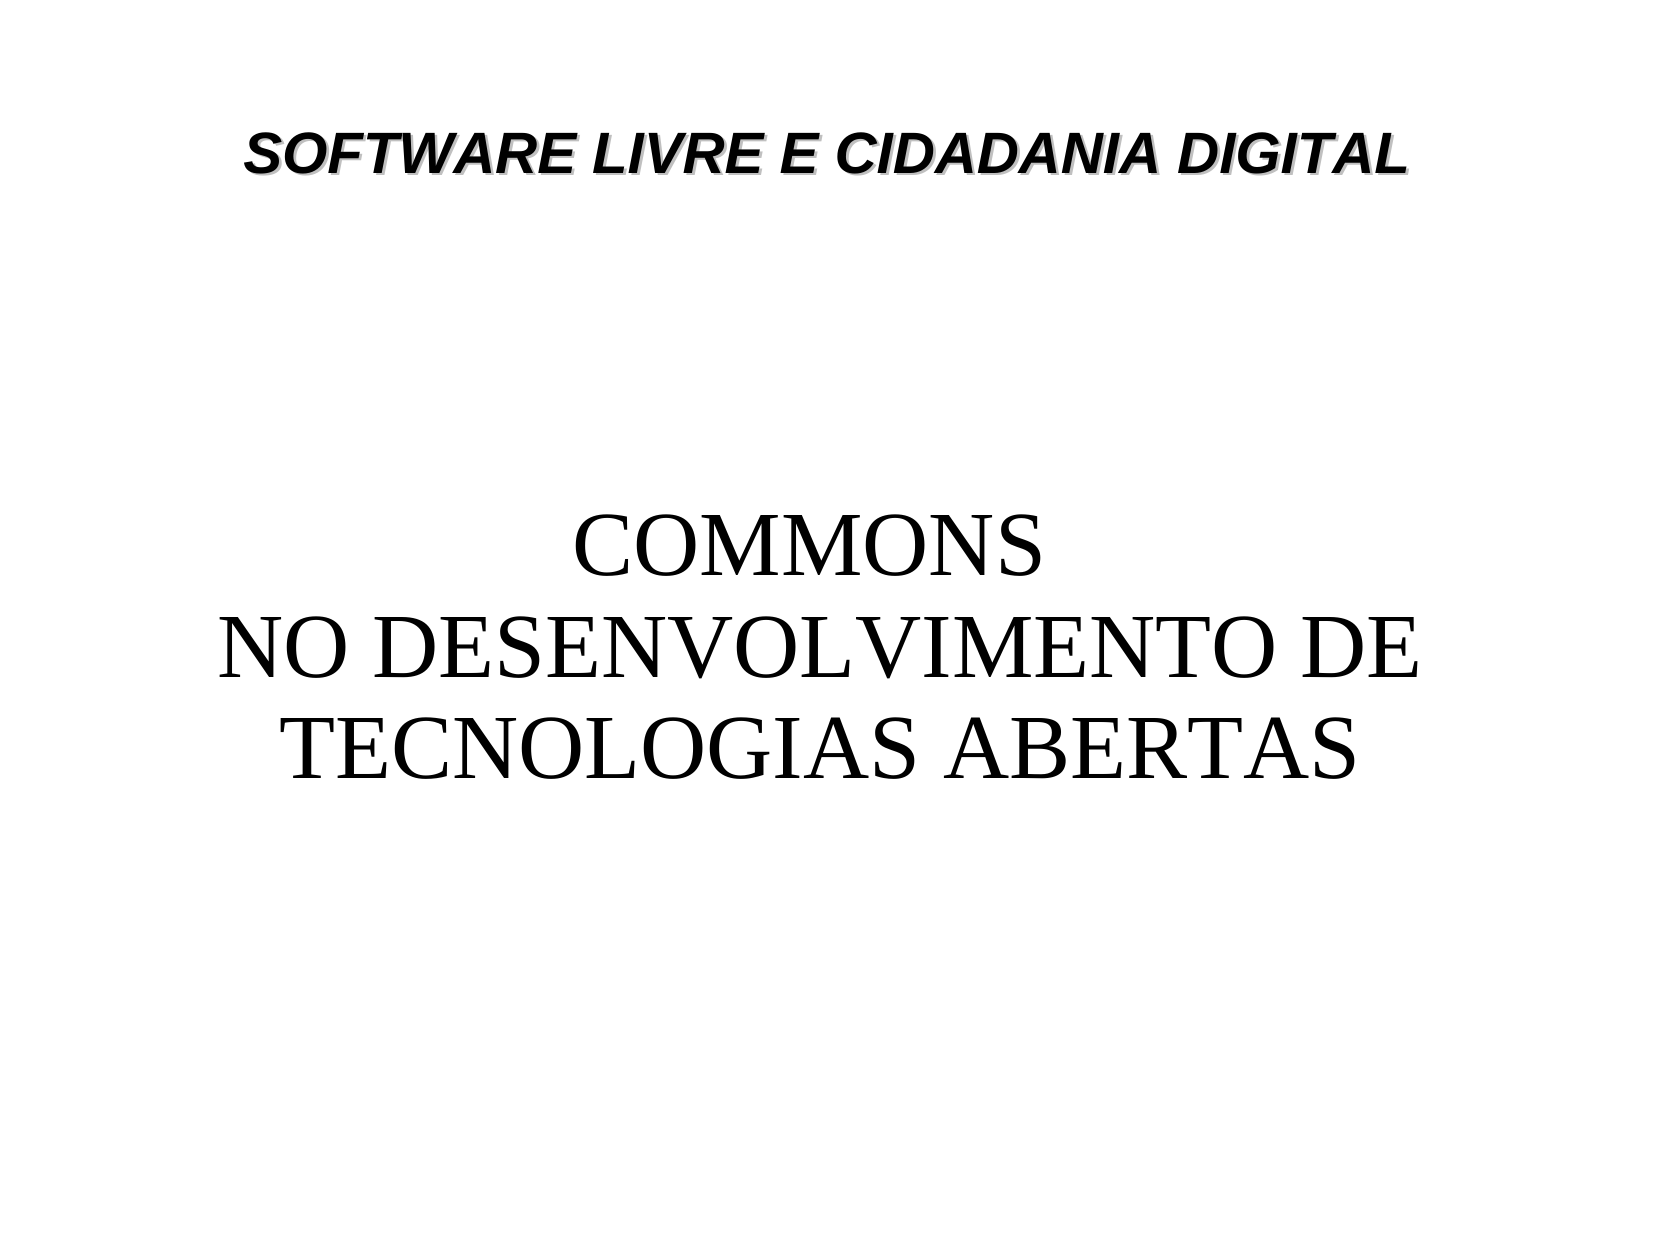

# SOFTWARE LIVRE E CIDADANIA DIGITAL
COMMONS
NO DESENVOLVIMENTO DE TECNOLOGIAS ABERTAS